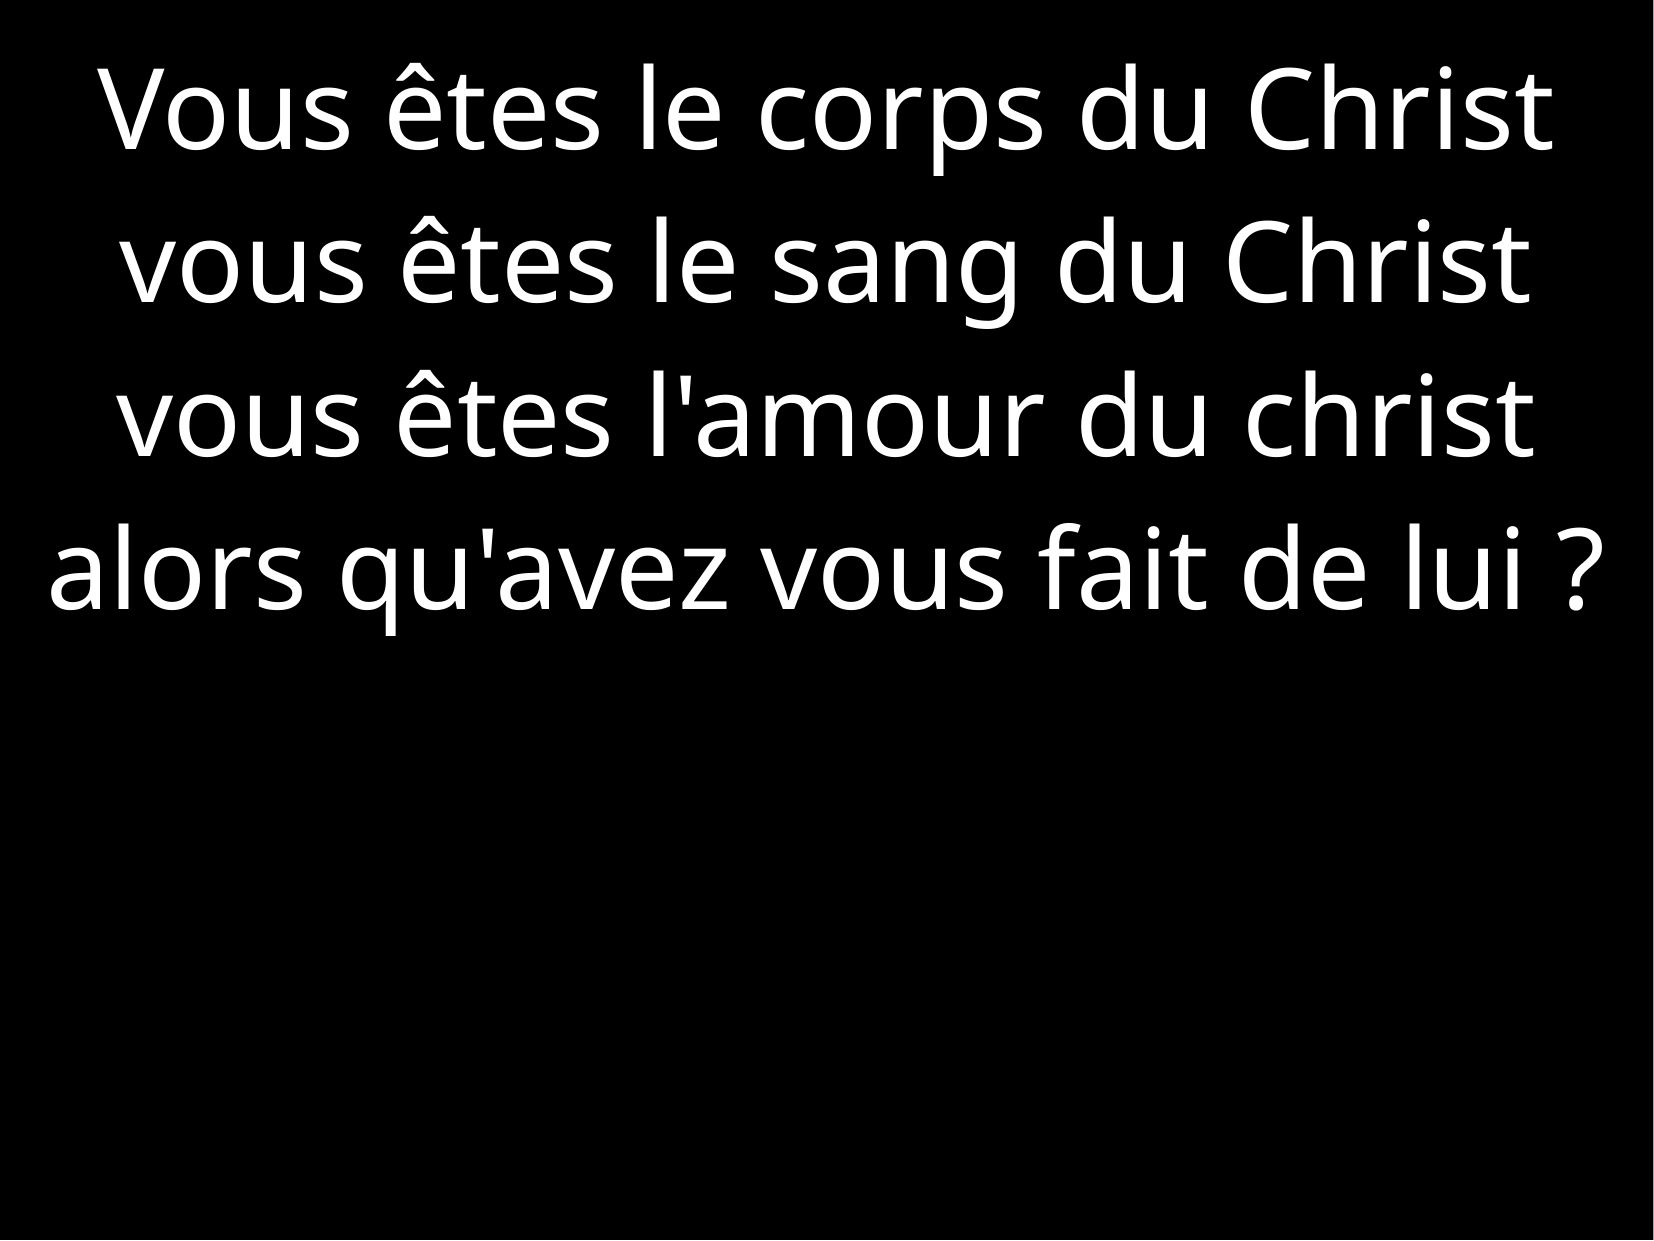

# Vous êtes le corps du Christ
vous êtes le sang du Christ
vous êtes l'amour du christ
alors qu'avez vous fait de lui ?